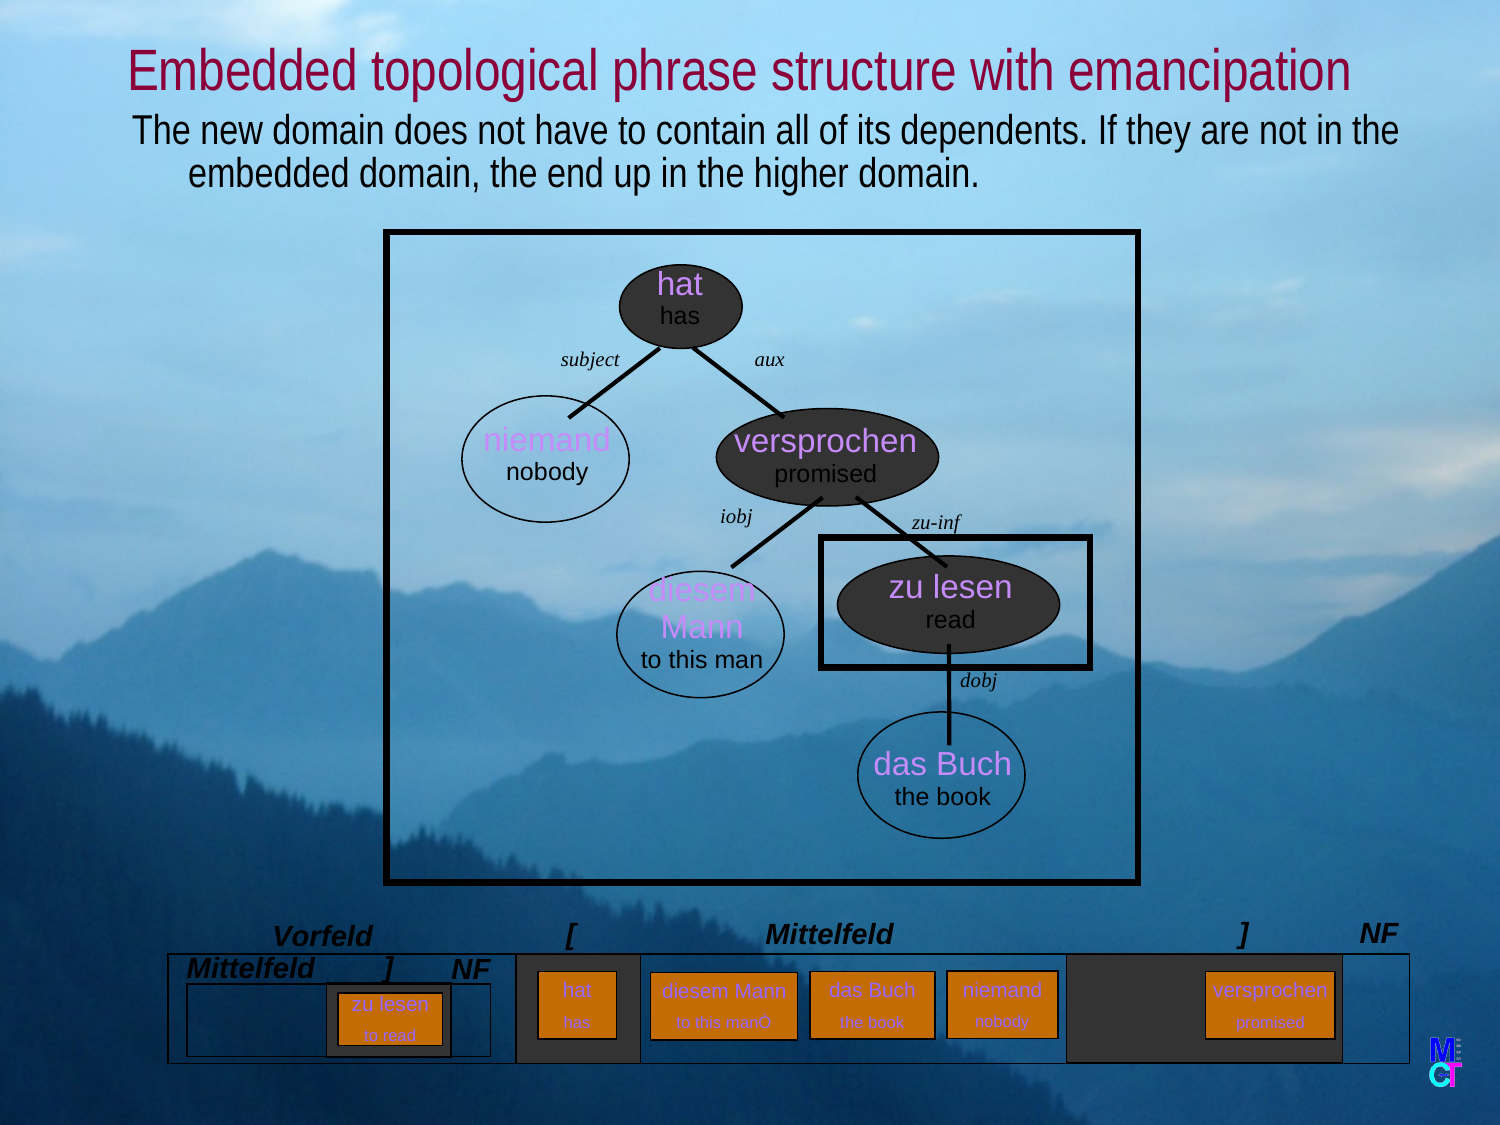

Embedded topological phrase structure with emancipation
The new domain does not have to contain all of its dependents. If they are not in the embedded domain, the end up in the higher domain.
hat
has
subject
aux
niemand
nobody
versprochen
promised
iobj
zu-inf
zu lesen
read
diesem Mann
to this man
dobj
das Buch
the book
NF
]
[ 	 Mittelfeld
Vorfeld
]
Mittelfeld
NF
niemand
nobody
das Buch
the book
hat
has
versprochen
promised
diesem Mann
to this manÒ
zu lesen
to read